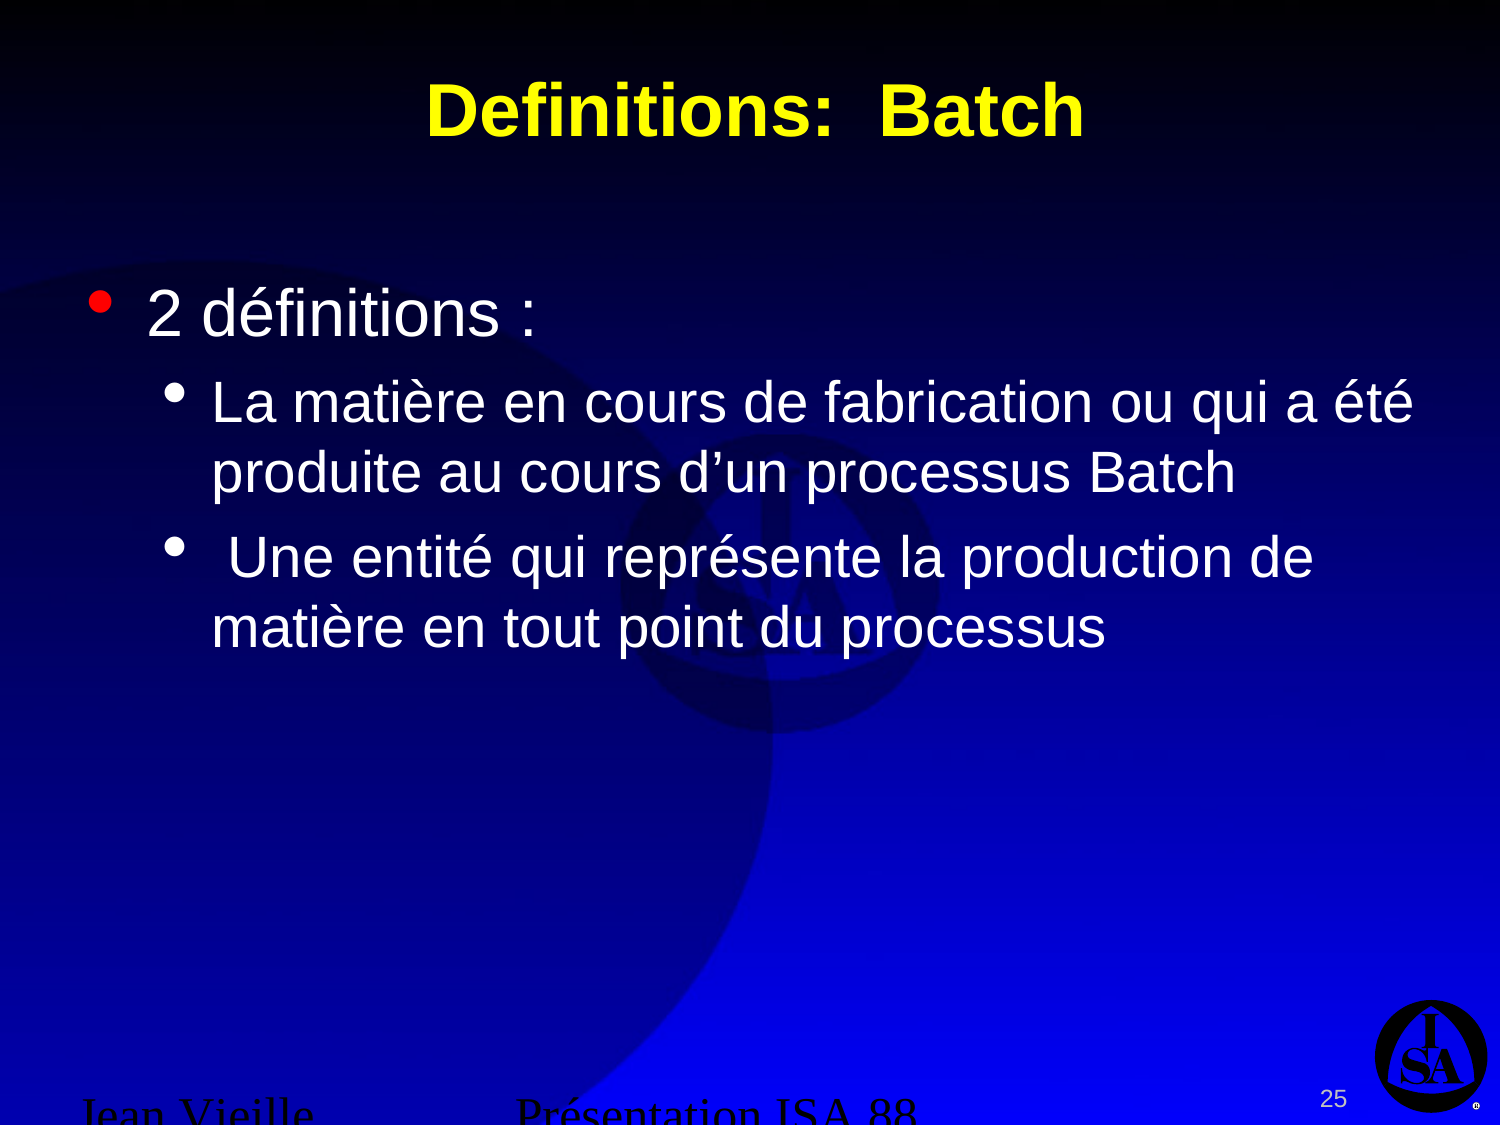

# Definitions: Batch
2 définitions :
La matière en cours de fabrication ou qui a été produite au cours d’un processus Batch
 Une entité qui représente la production de matière en tout point du processus